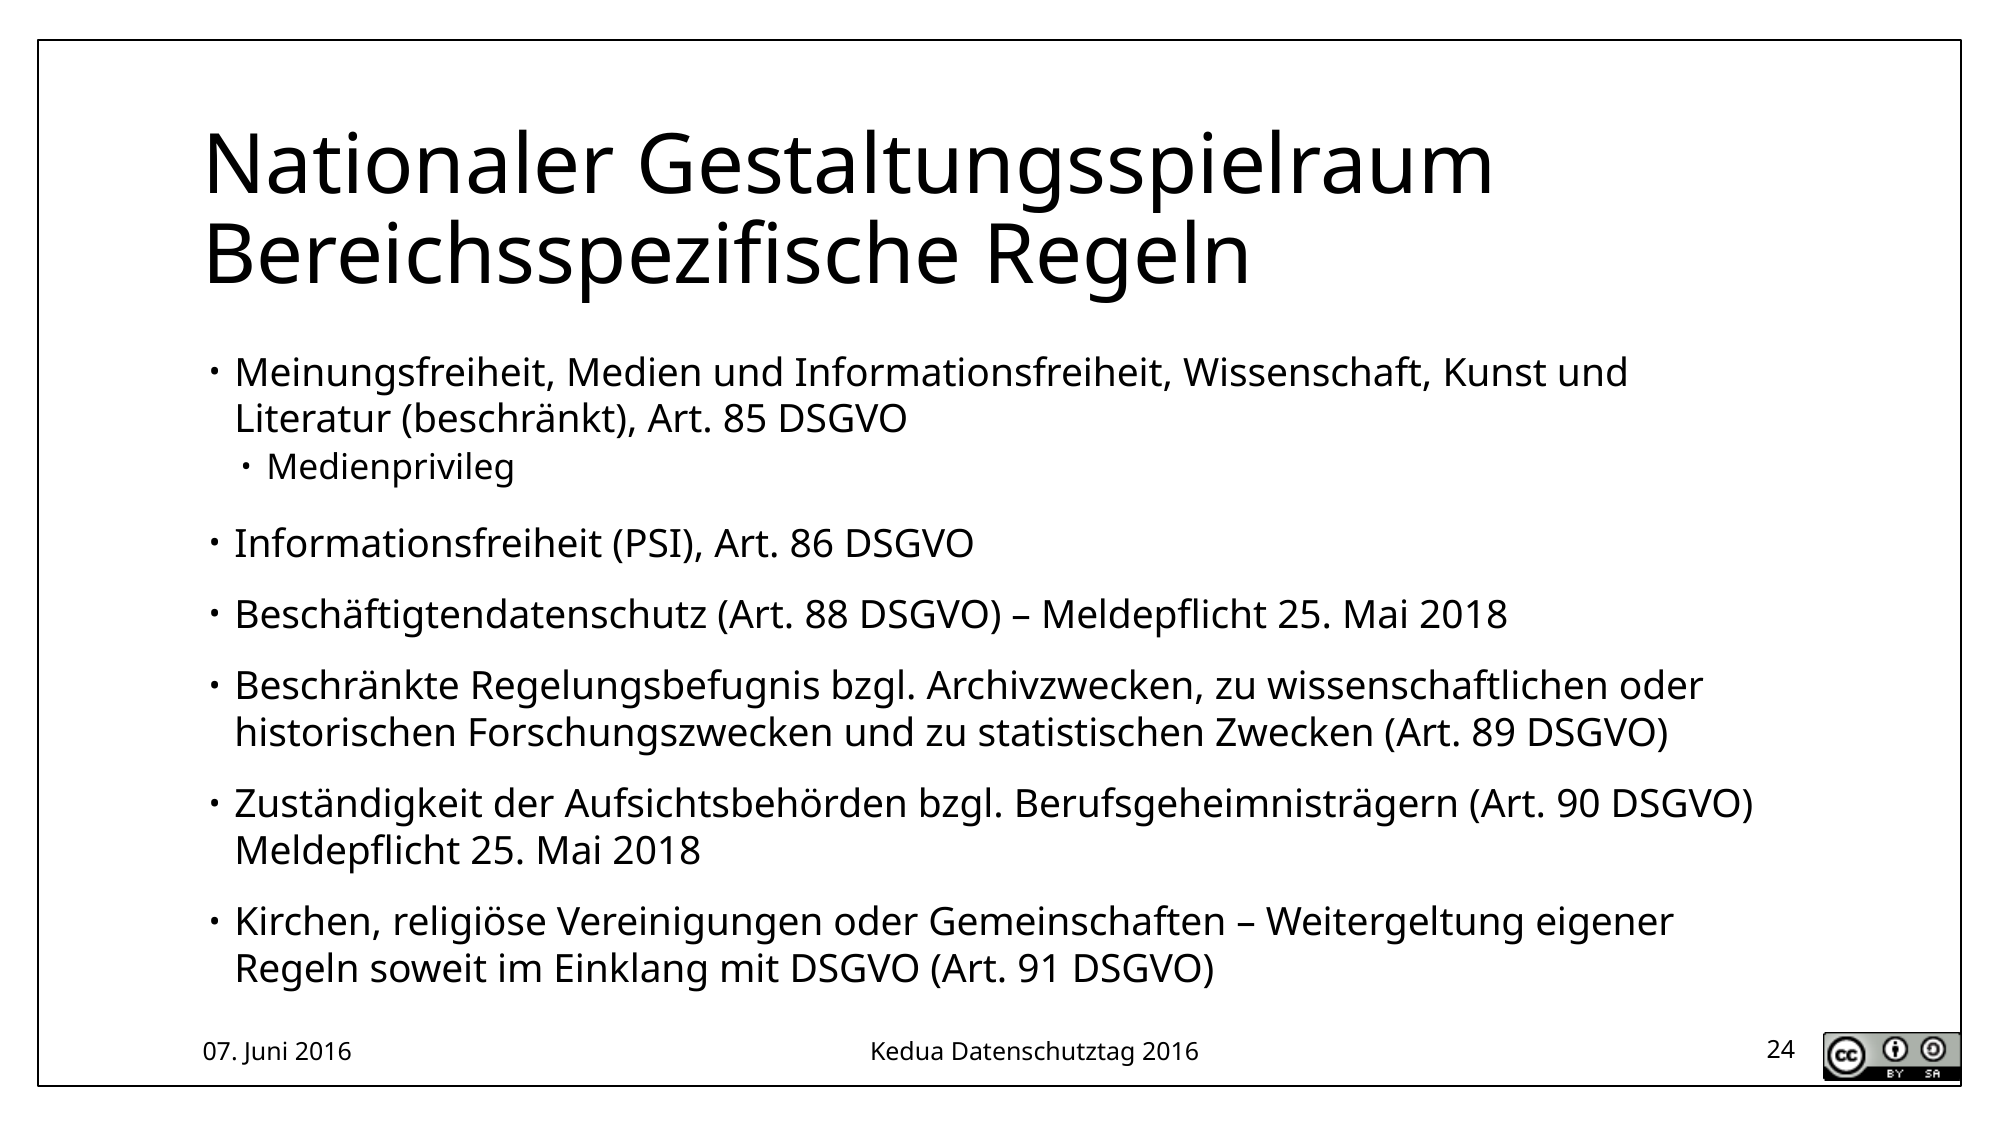

# Nationaler Gestaltungsspielraum Bereichsspezifische Regeln
Meinungsfreiheit, Medien und Informationsfreiheit, Wissenschaft, Kunst und Literatur (beschränkt), Art. 85 DSGVO
Medienprivileg
Informationsfreiheit (PSI), Art. 86 DSGVO
Beschäftigtendatenschutz (Art. 88 DSGVO) – Meldepflicht 25. Mai 2018
Beschränkte Regelungsbefugnis bzgl. Archivzwecken, zu wissenschaftlichen oder historischen Forschungszwecken und zu statistischen Zwecken (Art. 89 DSGVO)
Zuständigkeit der Aufsichtsbehörden bzgl. Berufsgeheimnisträgern (Art. 90 DSGVO) Meldepflicht 25. Mai 2018
Kirchen, religiöse Vereinigungen oder Gemeinschaften – Weitergeltung eigener Regeln soweit im Einklang mit DSGVO (Art. 91 DSGVO)
07. Juni 2016
Kedua Datenschutztag 2016